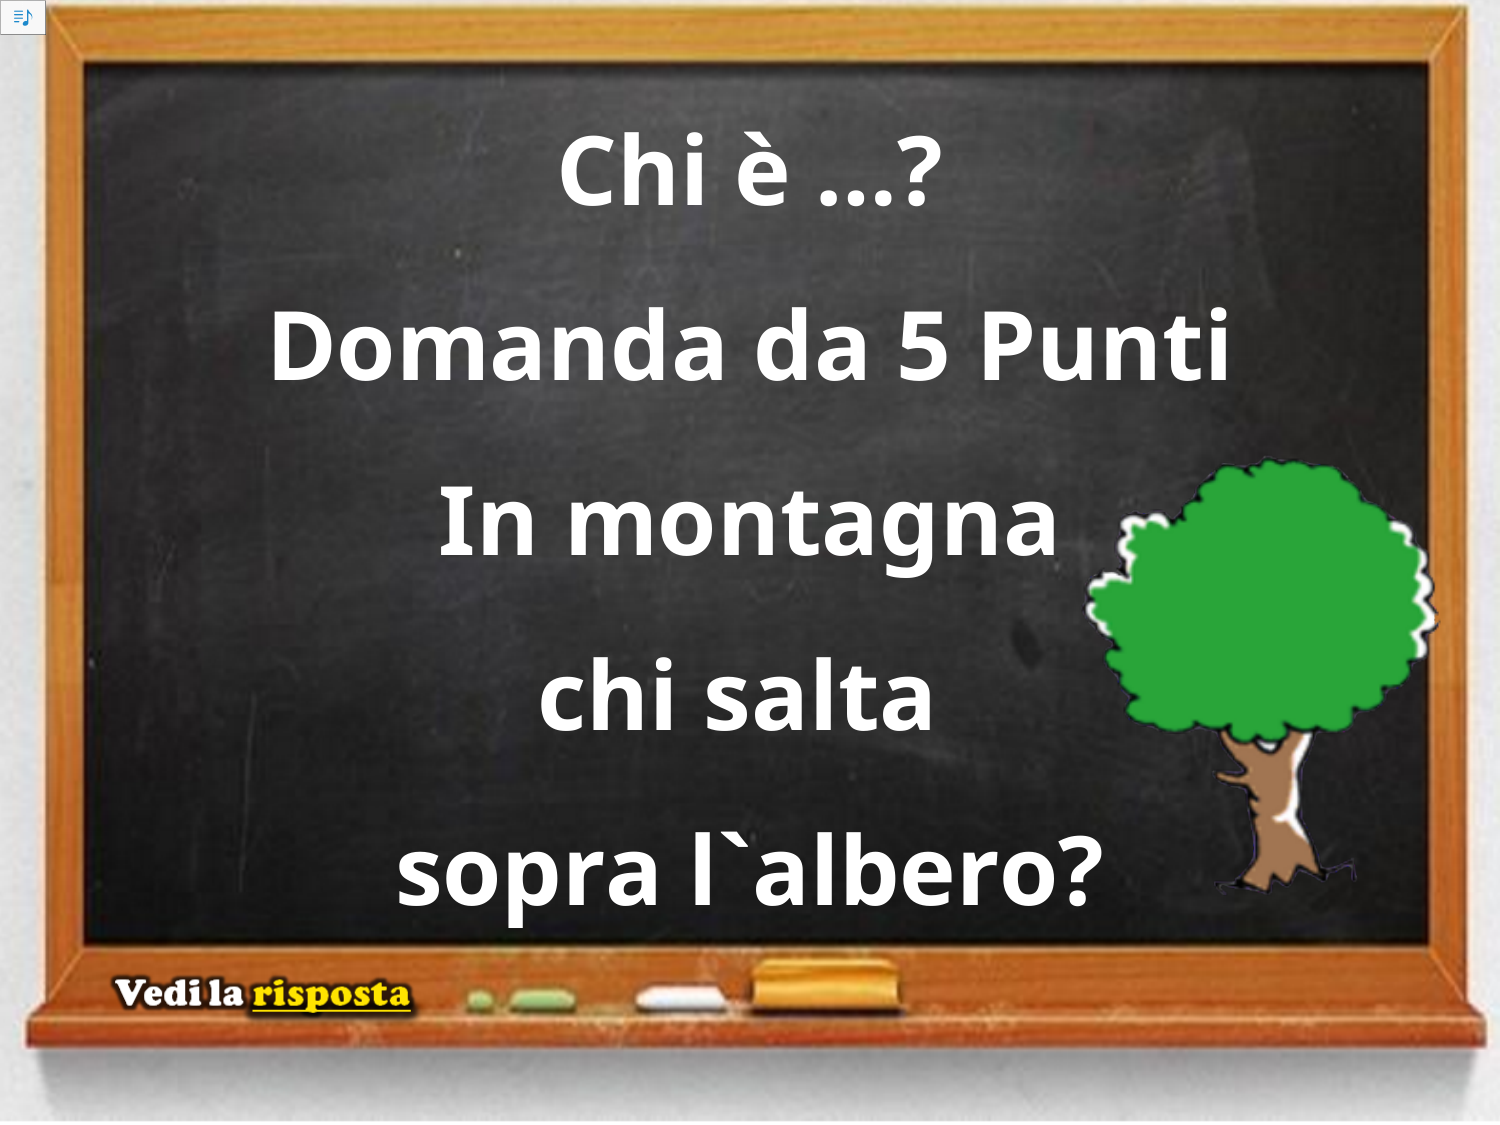

Chi è …?
Domanda da 5 Punti
In montagna
chi salta
sopra l`albero?